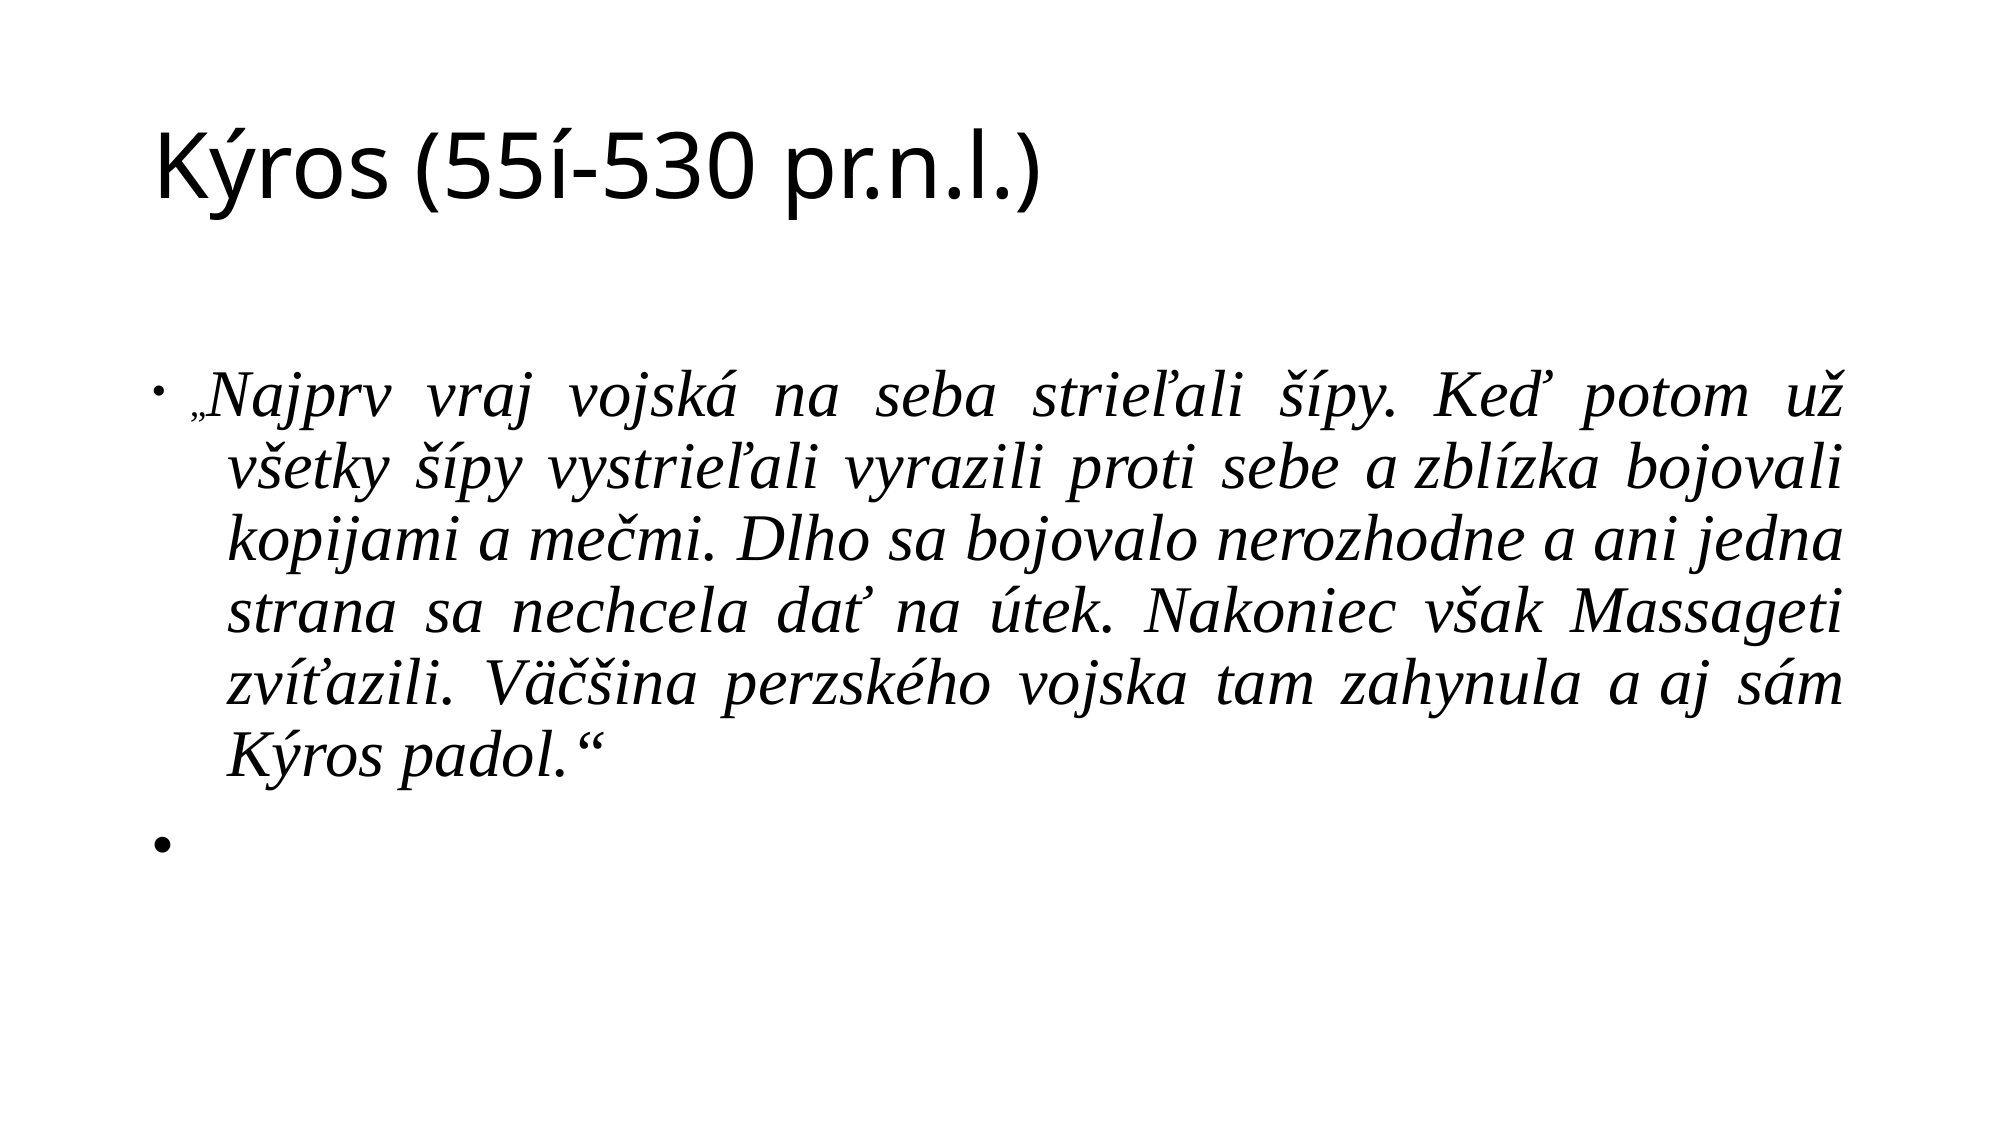

# Kýros (55í-530 pr.n.l.)
„Najprv vraj vojská na seba strieľali šípy. Keď potom už všetky šípy vystrieľali vyrazili proti sebe a zblízka bojovali kopijami a mečmi. Dlho sa bojovalo nerozhodne a ani jedna strana sa nechcela dať na útek. Nakoniec však Massageti zvíťazili. Väčšina perzského vojska tam zahynula a aj sám Kýros padol.“